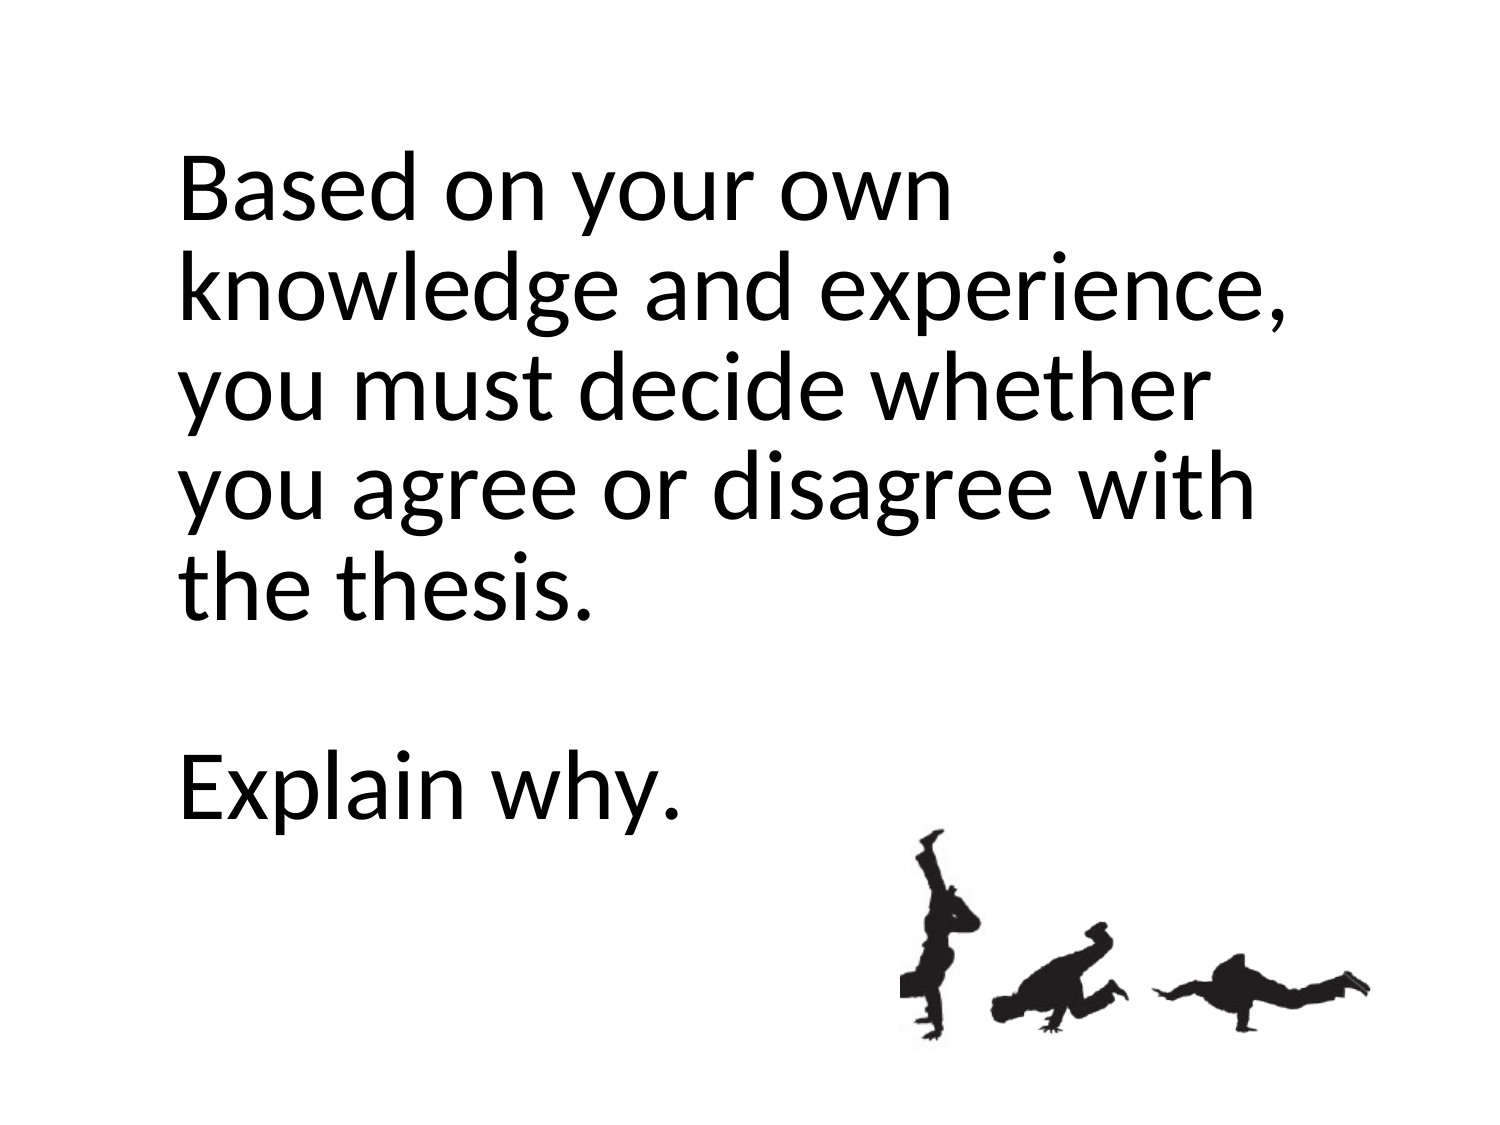

Based on your own knowledge and experience, you must decide whether you agree or disagree with the thesis.
Explain why.